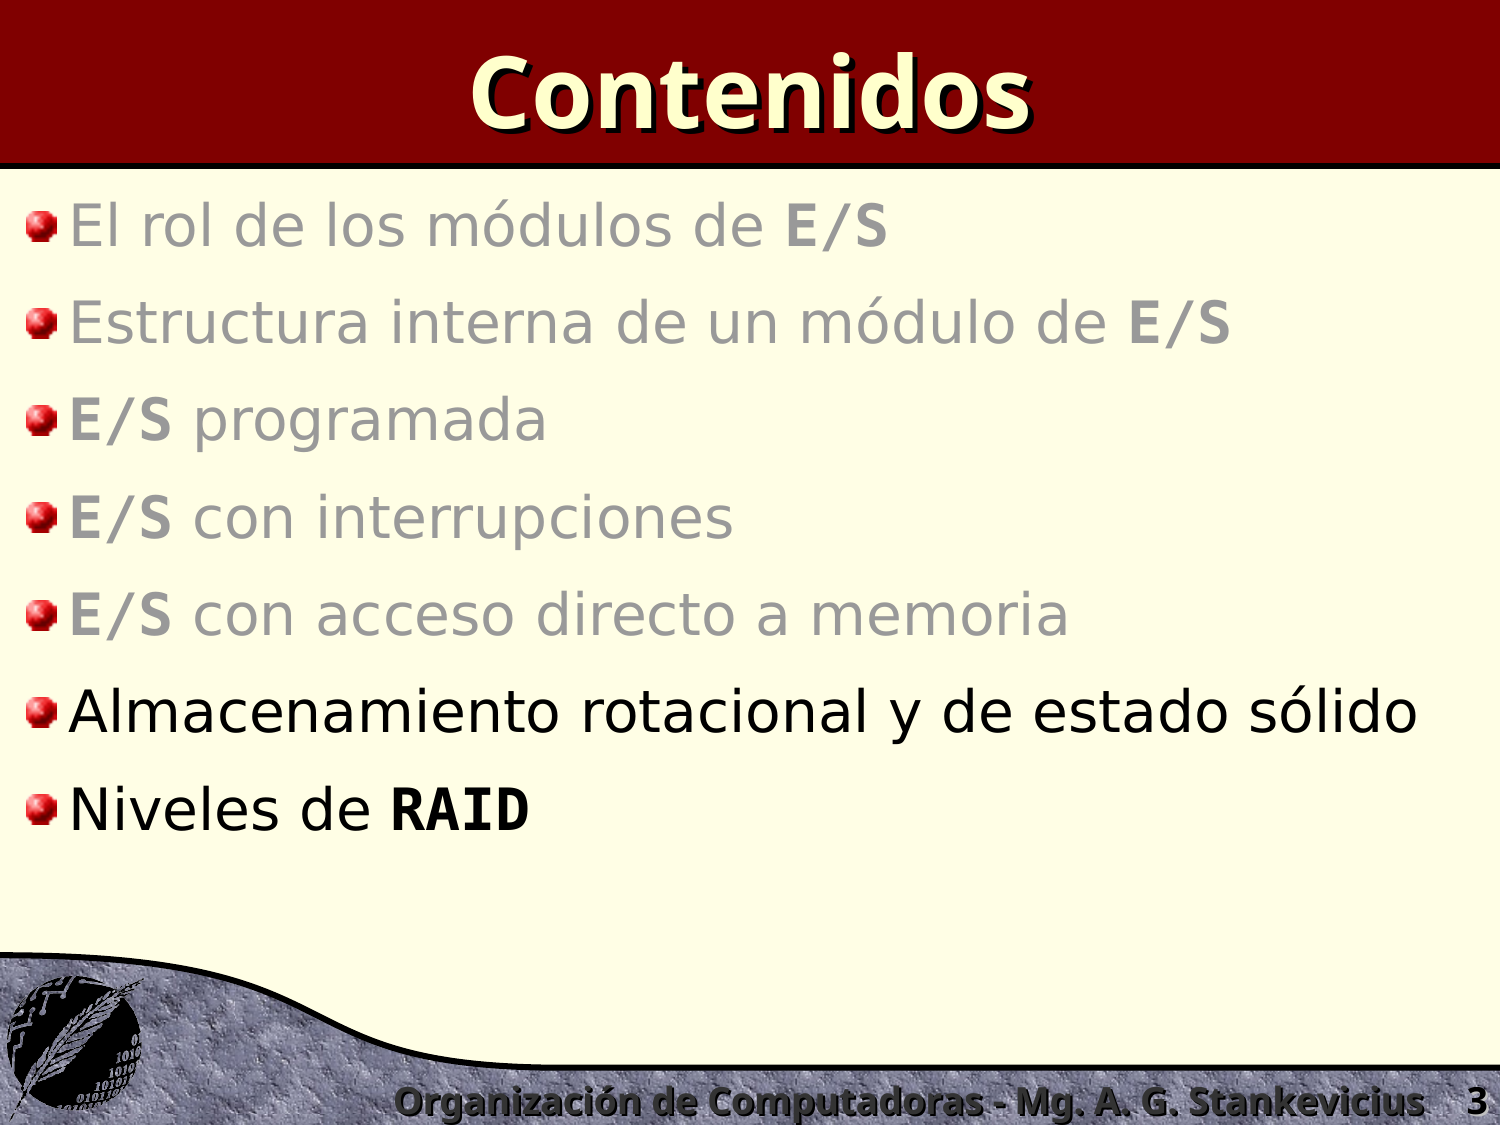

# Contenidos
El rol de los módulos de E/S
Estructura interna de un módulo de E/S
E/S programada
E/S con interrupciones
E/S con acceso directo a memoria
Almacenamiento rotacional y de estado sólido
Niveles de RAID
3